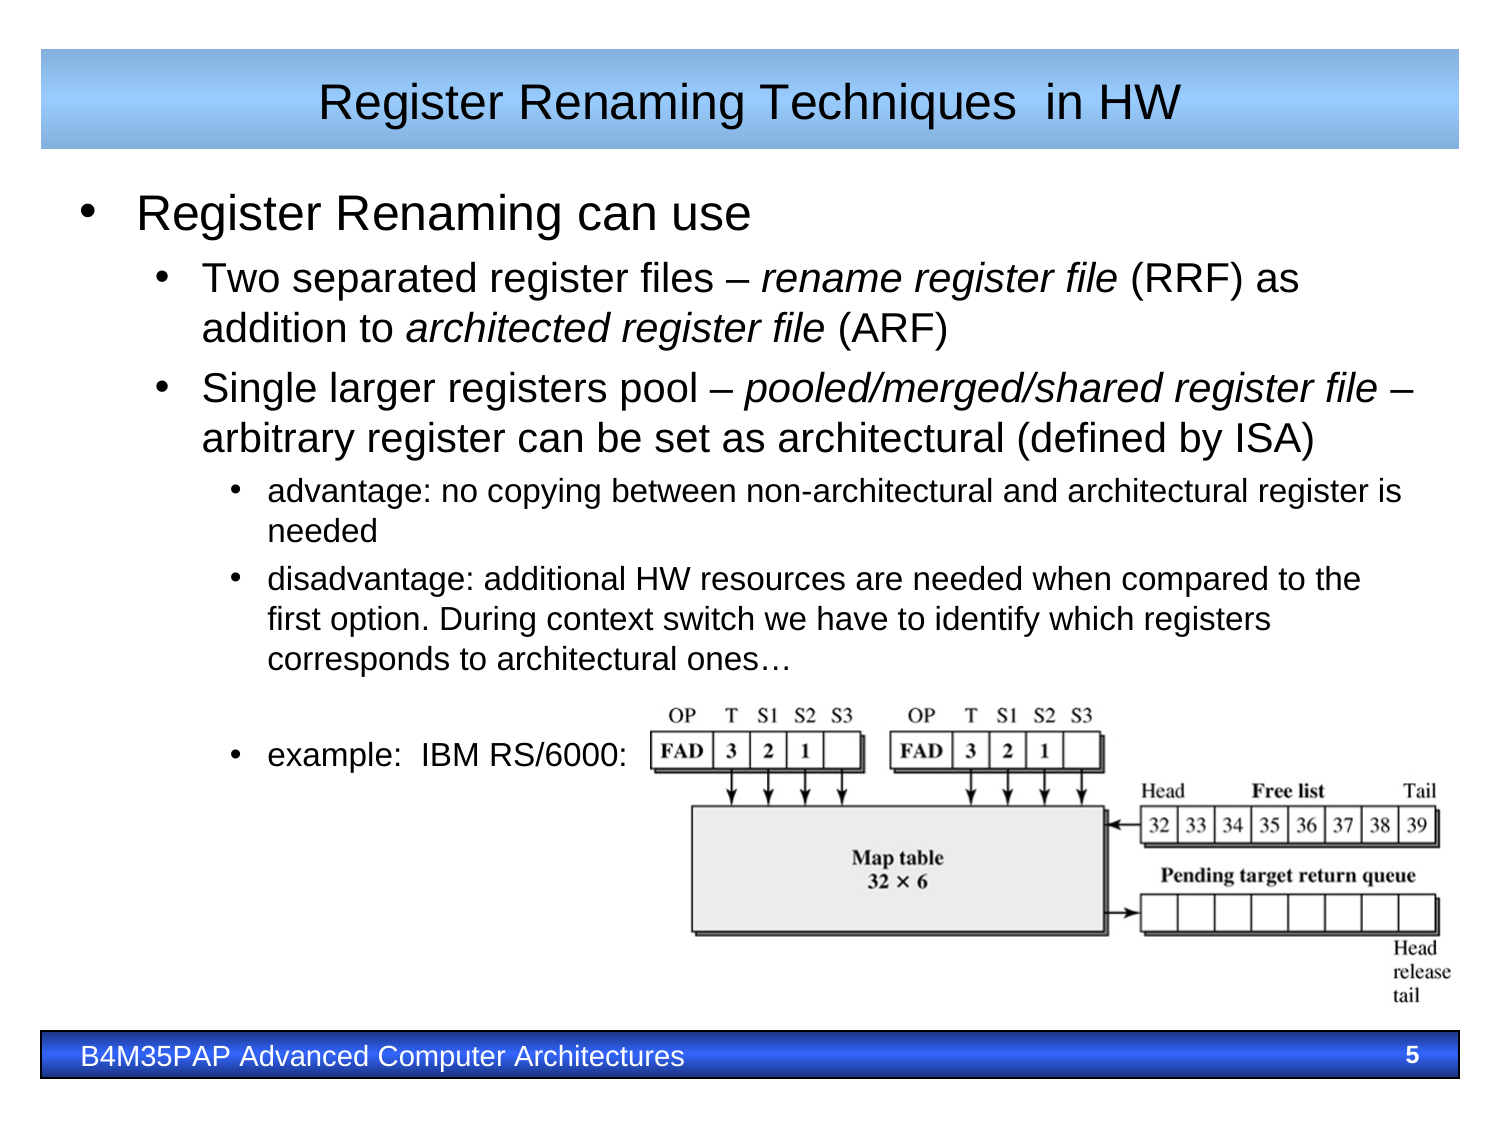

# Register Renaming Techniques in HW
Register Renaming can use
Two separated register files – rename register file (RRF) as addition to architected register file (ARF)
Single larger registers pool – pooled/merged/shared register file – arbitrary register can be set as architectural (defined by ISA)
advantage: no copying between non-architectural and architectural register is needed
disadvantage: additional HW resources are needed when compared to the first option. During context switch we have to identify which registers corresponds to architectural ones…
example: IBM RS/6000: